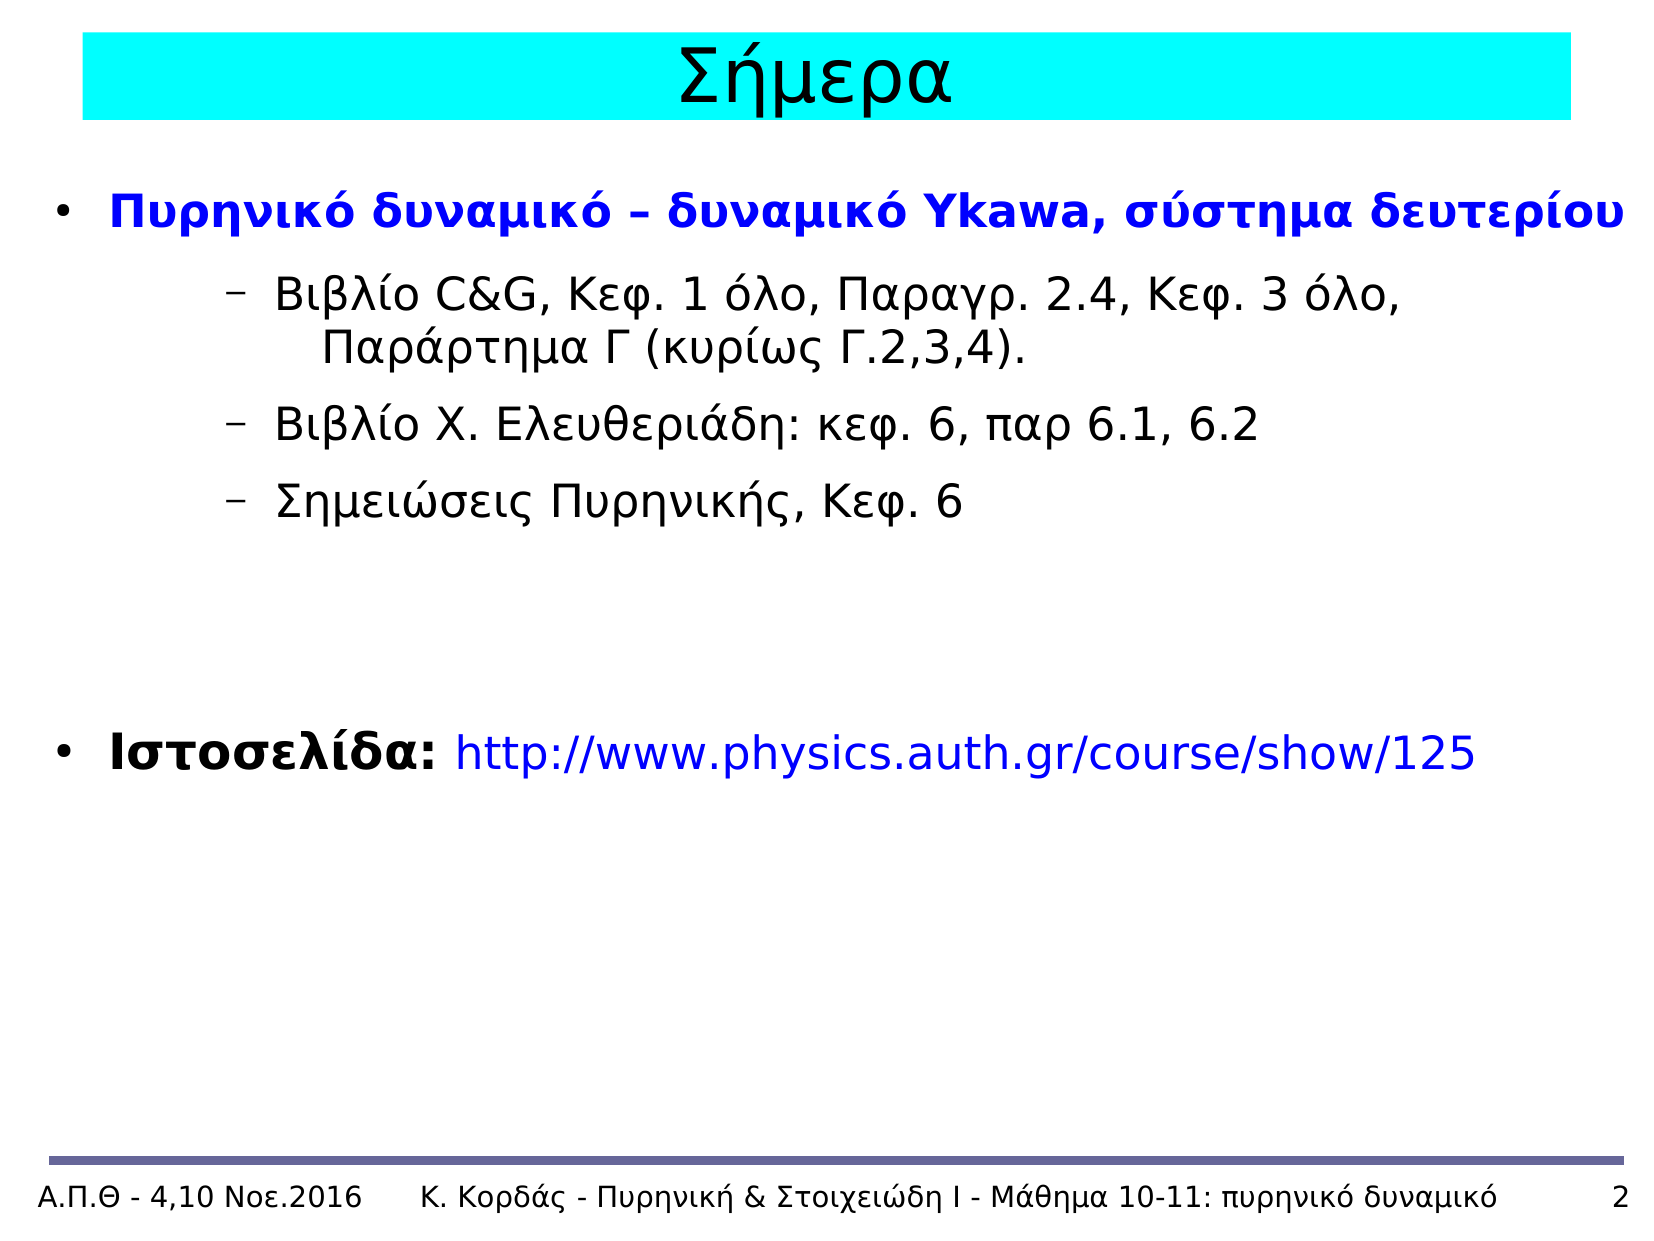

# Σήμερα
Πυρηνικό δυναμικό – δυναμικό Ykawa, σύστημα δευτερίου
Βιβλίο C&G, Κεφ. 1 όλο, Παραγρ. 2.4, Κεφ. 3 όλο, Παράρτημα Γ (κυρίως Γ.2,3,4).
Βιβλίο Χ. Ελευθεριάδη: κεφ. 6, παρ 6.1, 6.2
Σημειώσεις Πυρηνικής, Κεφ. 6
Ιστοσελίδα: http://www.physics.auth.gr/course/show/125
Α.Π.Θ - 4,10 Νοε.2016
Κ. Κορδάς - Πυρηνική & Στοιχειώδη Ι - Μάθημα 10-11: πυρηνικό δυναμικό
2